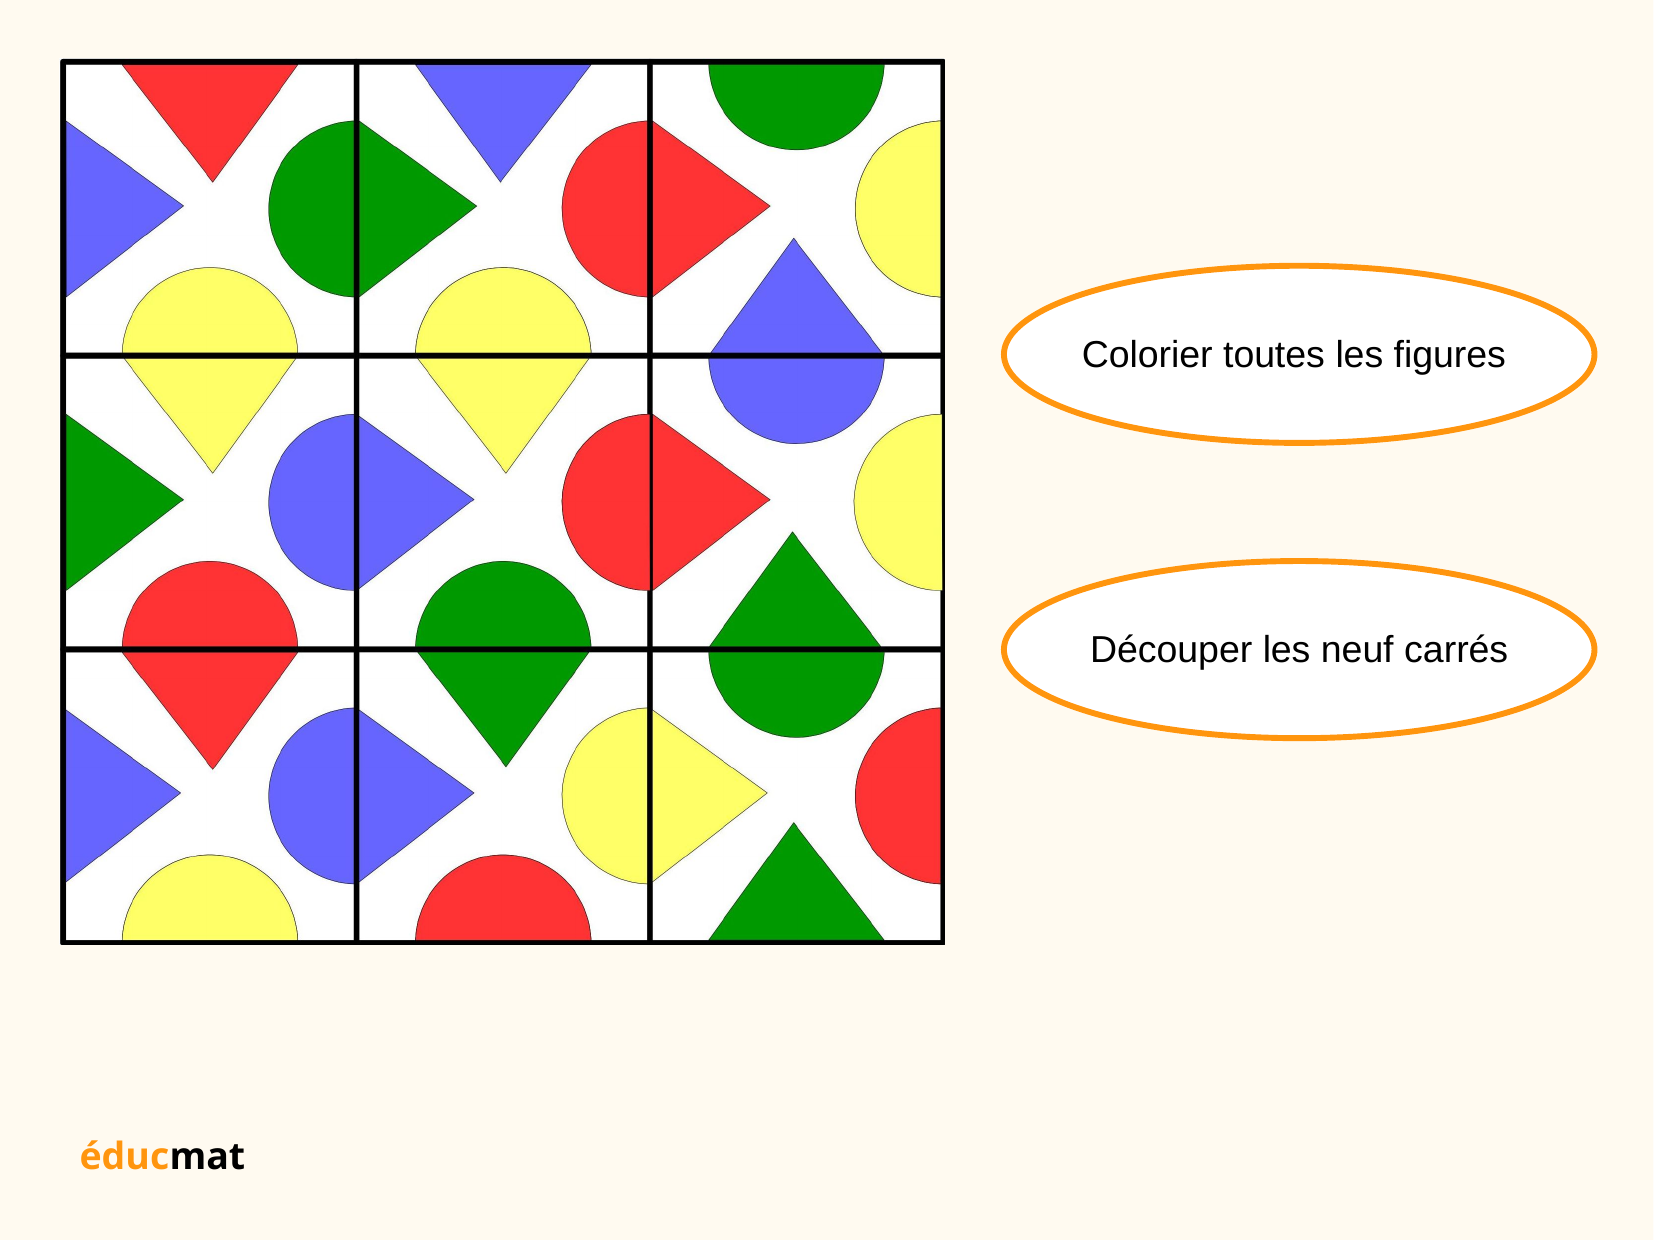

Colorier toutes les figures
Découper les neuf carrés
éducmat